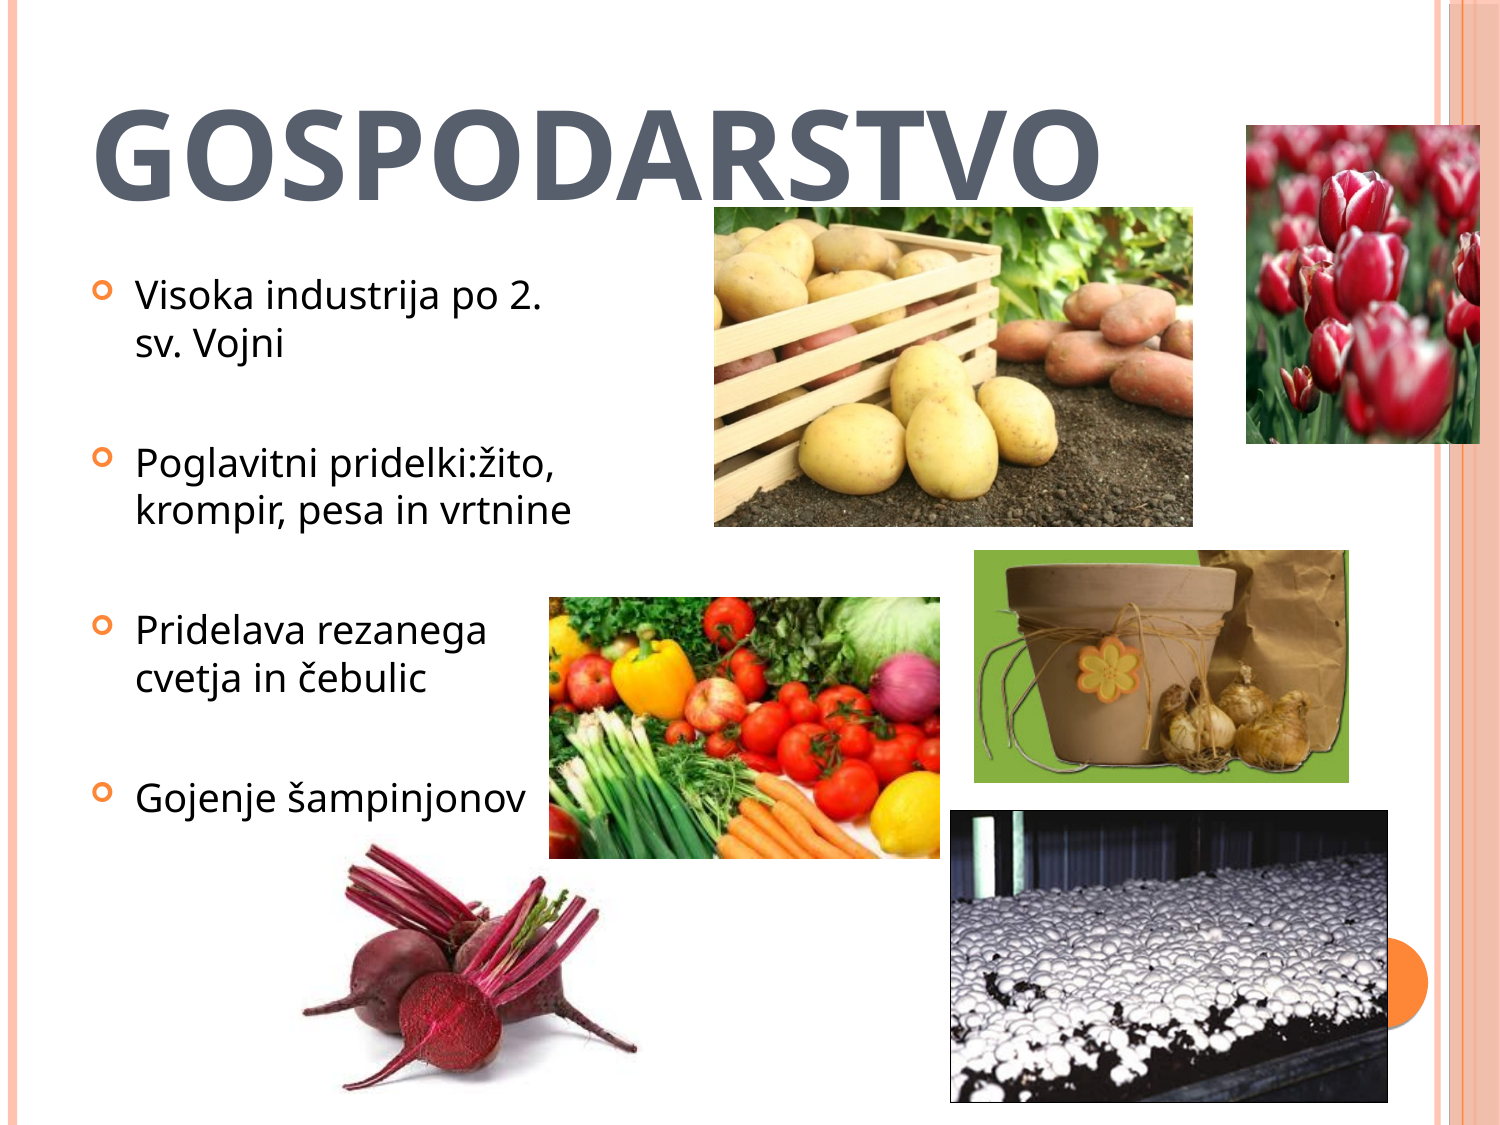

# GOSPODARSTVO
Visoka industrija po 2. sv. Vojni
Poglavitni pridelki:žito, krompir, pesa in vrtnine
Pridelava rezanega cvetja in čebulic
Gojenje šampinjonov